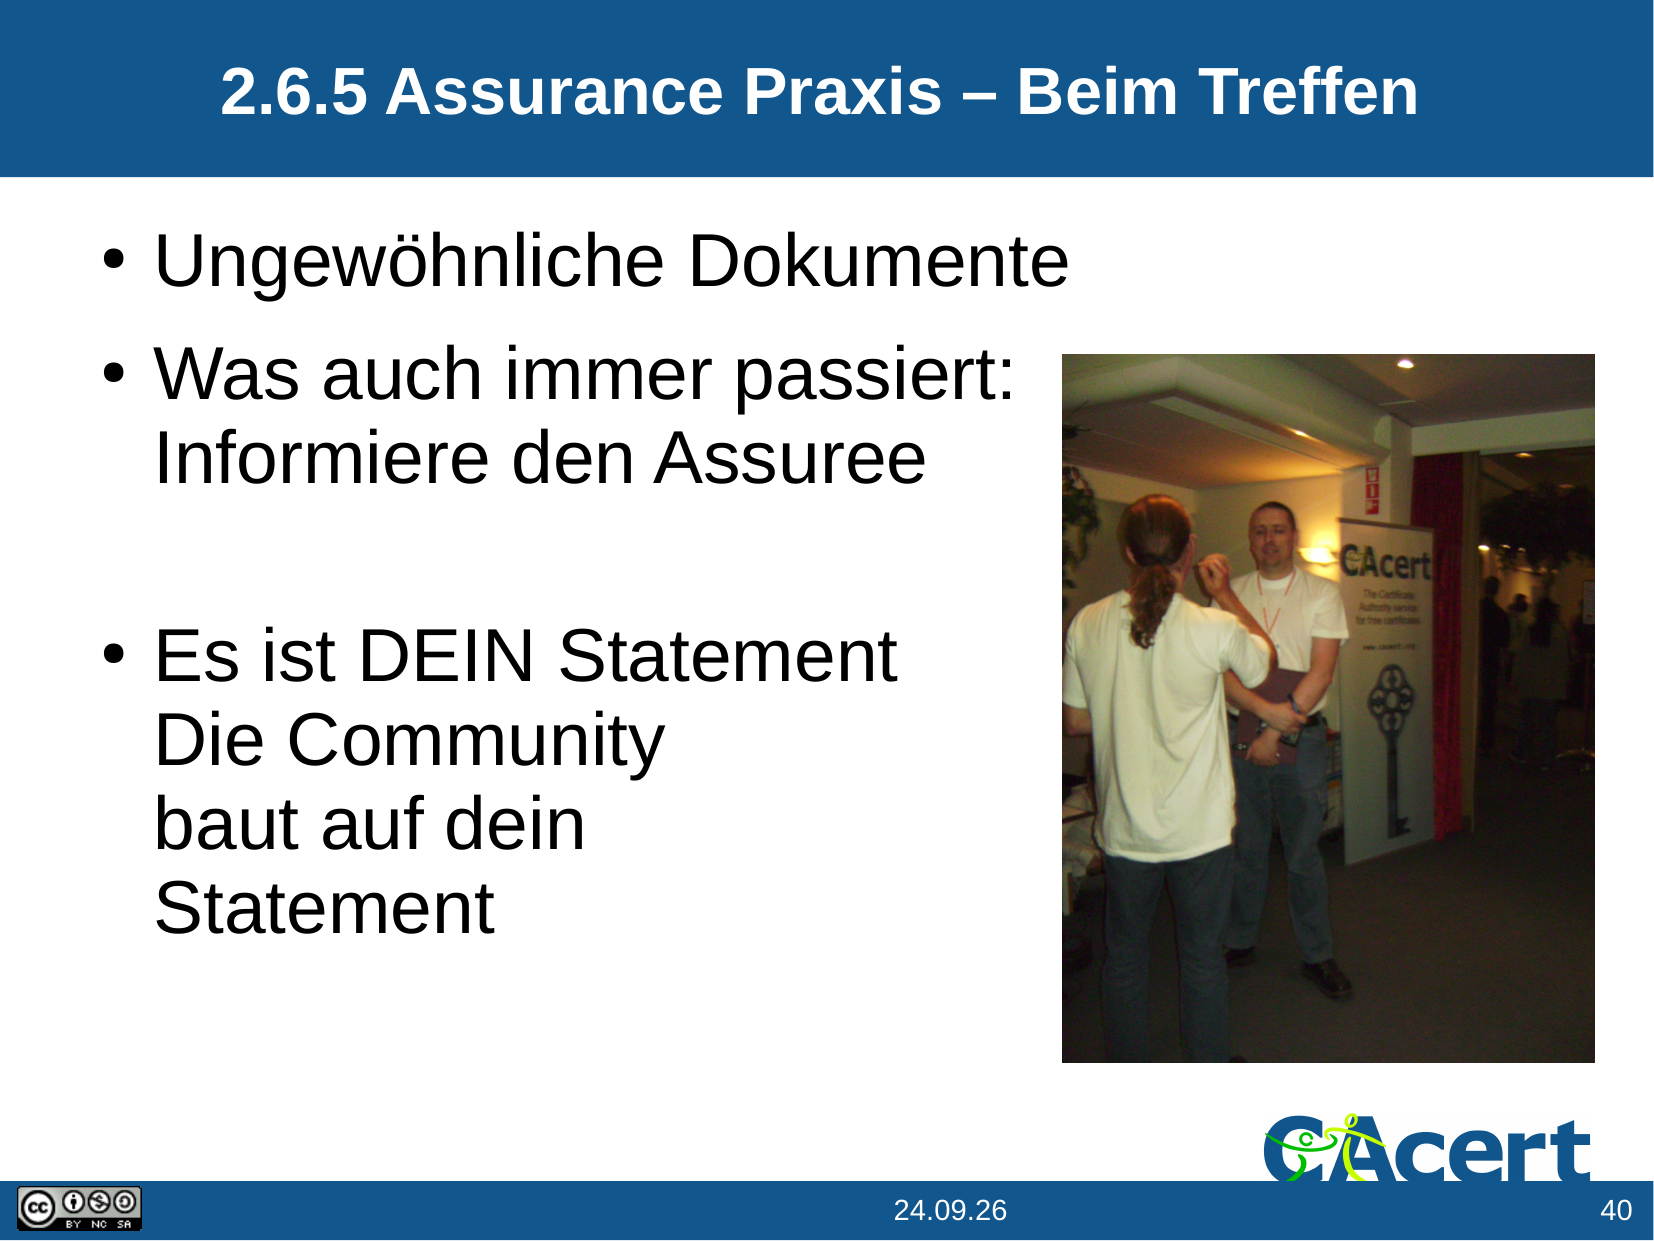

# 2.6.5 Assurance Praxis – Beim Treffen
Ungewöhnliche Dokumente
Was auch immer passiert:
Informiere den Assuree
Es ist DEIN Statement
Die Community
baut auf dein
Statement